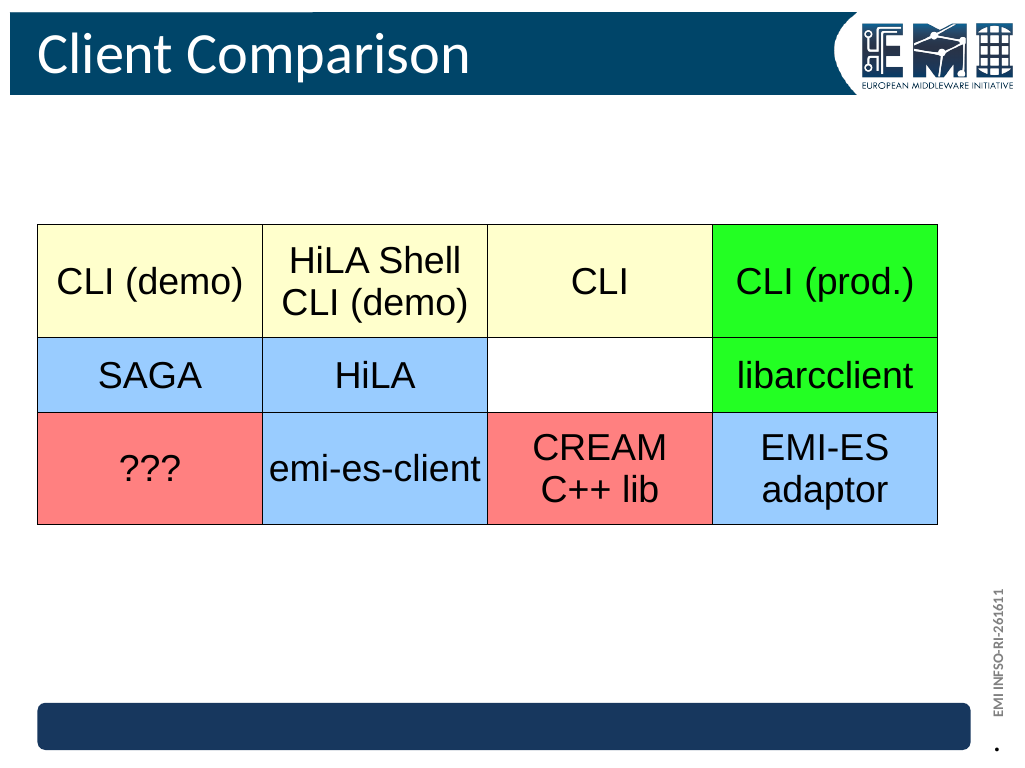

# Client Comparison
CLI (demo)
HiLA Shell
CLI (demo)
CLI
CLI (prod.)
SAGA
HiLA
libarcclient
???
emi-es-client
CREAM
C++ lib
EMI-ES
adaptor